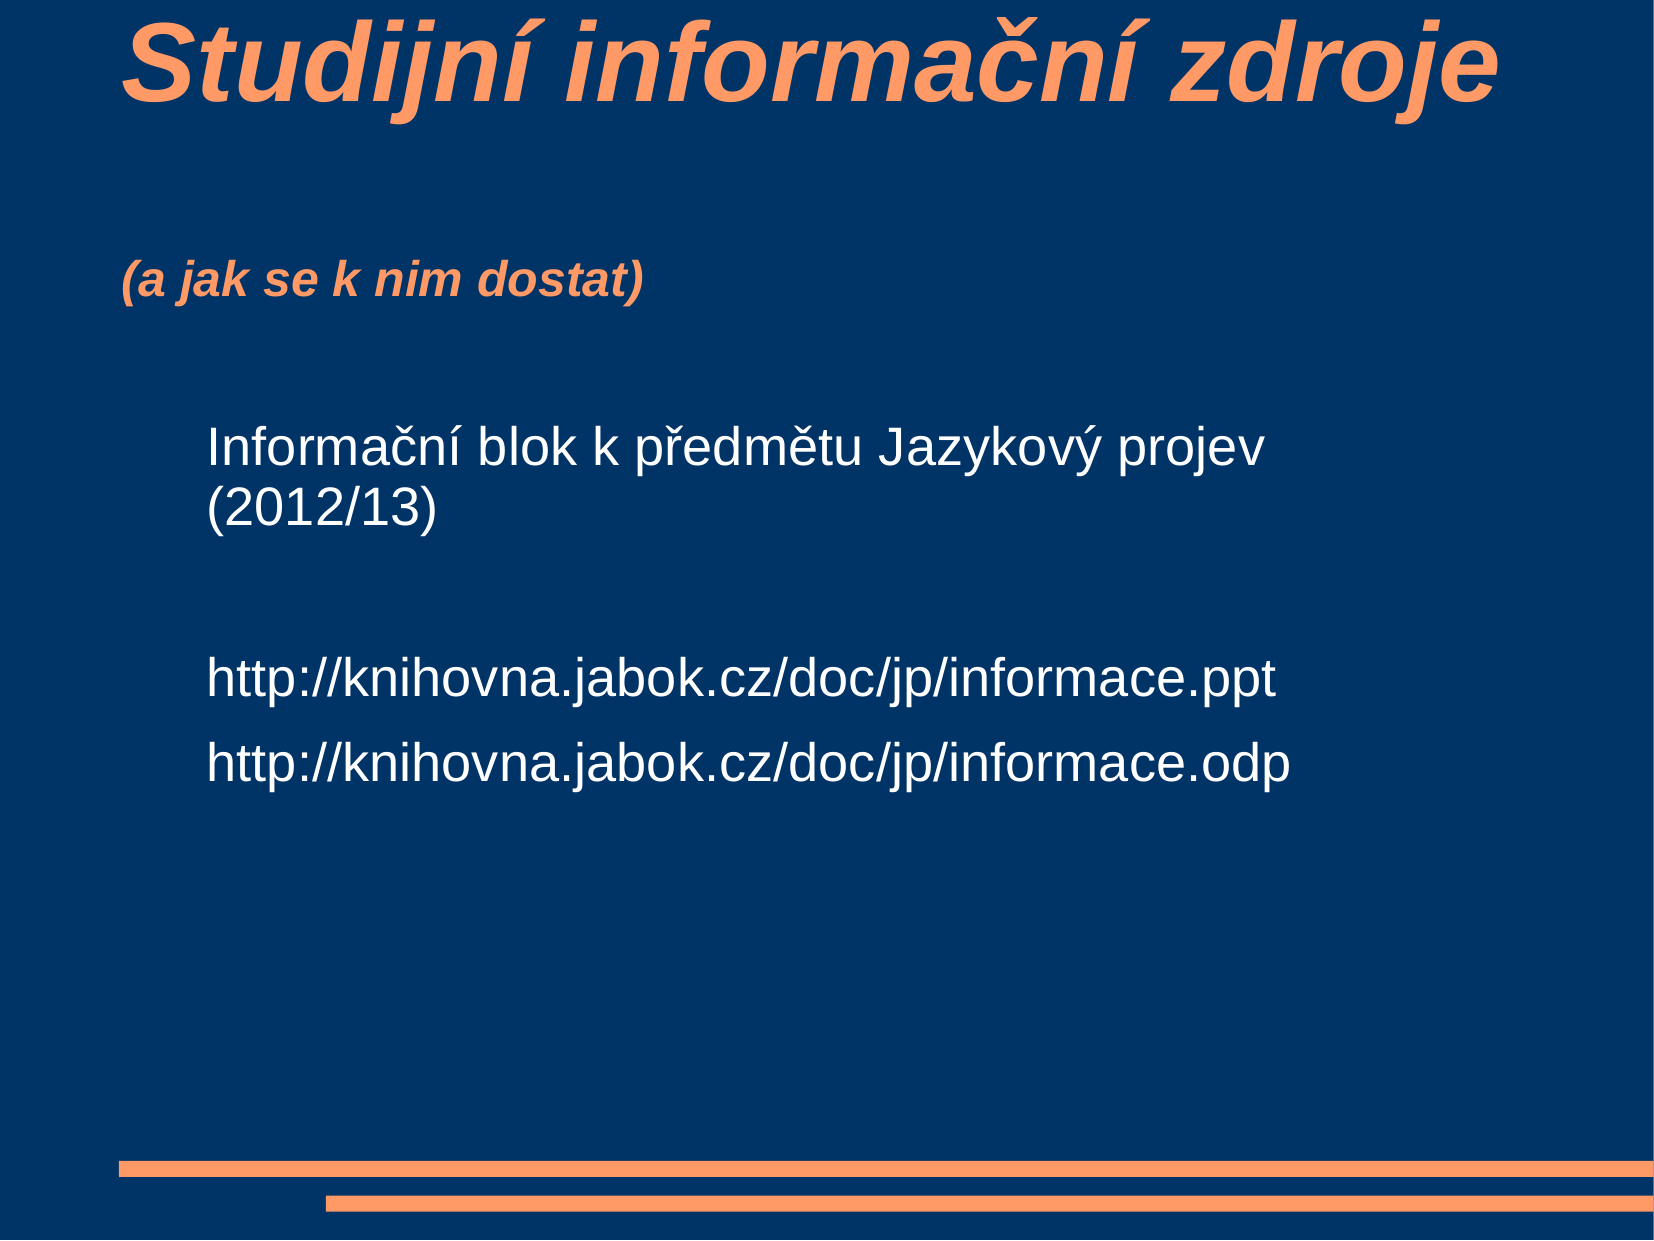

# Studijní informační zdroje (a jak se k nim dostat)
Informační blok k předmětu Jazykový projev (2012/13)
http://knihovna.jabok.cz/doc/jp/informace.ppt
http://knihovna.jabok.cz/doc/jp/informace.odp